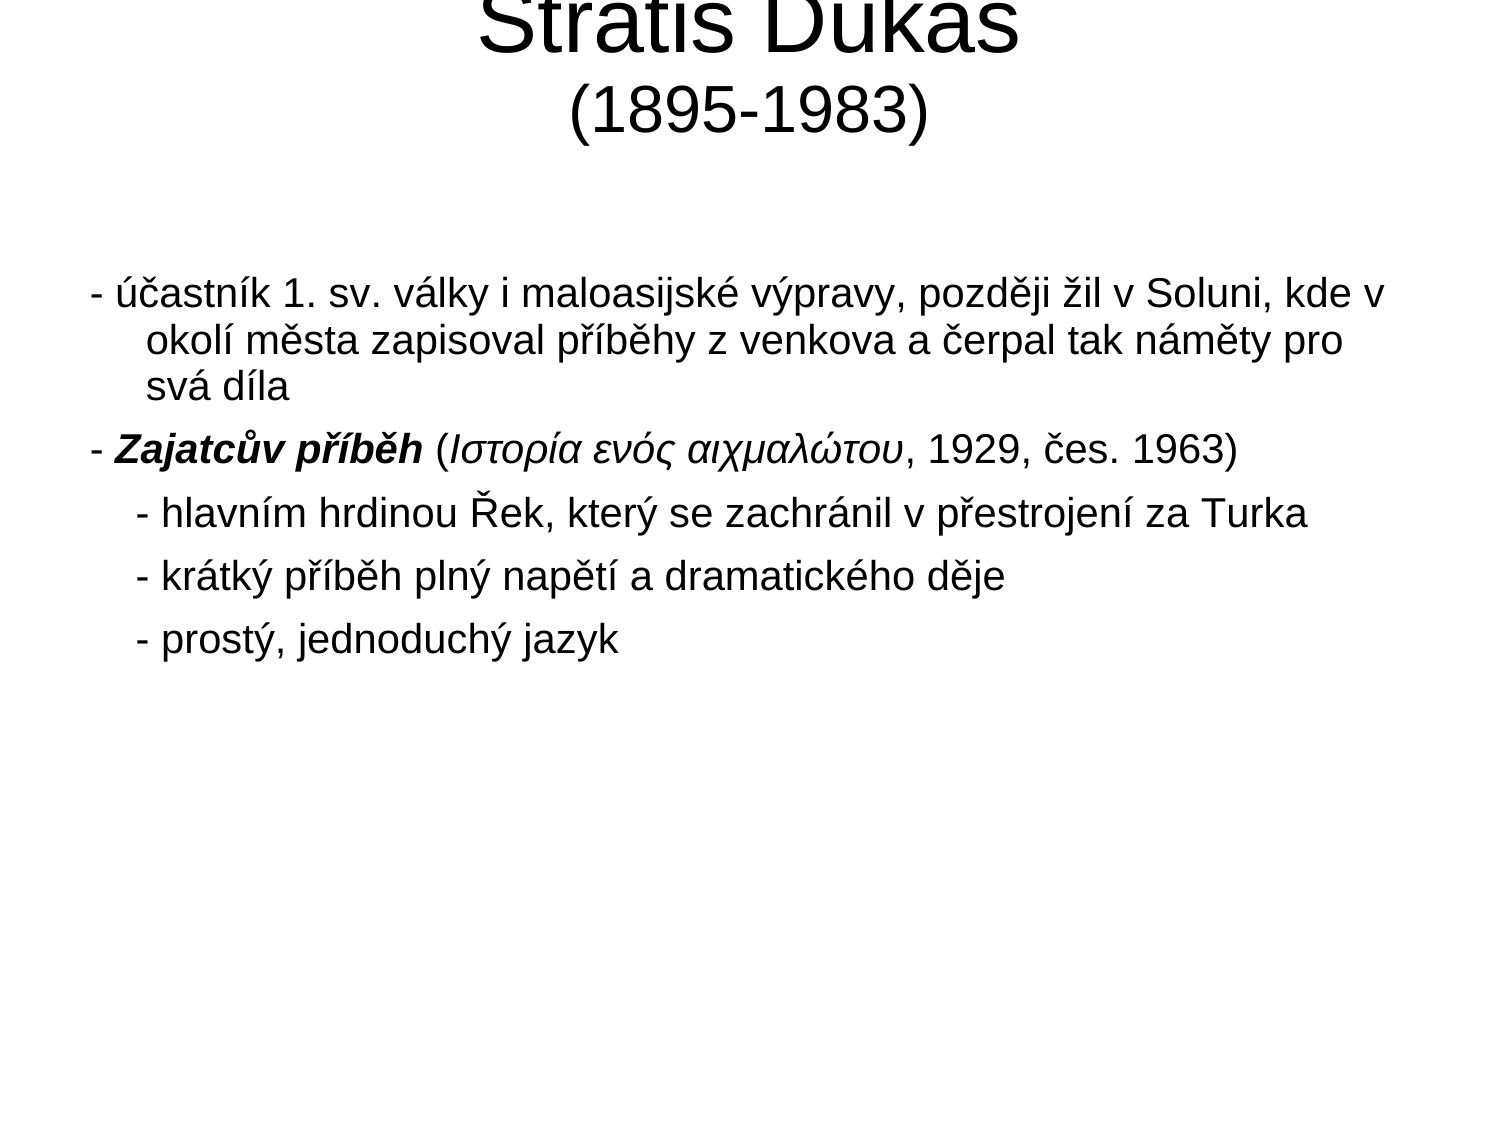

# Stratis Dukas (1895-1983)
- účastník 1. sv. války i maloasijské výpravy, později žil v Soluni, kde v okolí města zapisoval příběhy z venkova a čerpal tak náměty pro svá díla
- Zajatcův příběh (Ιστορία ενός αιχμαλώτου, 1929, čes. 1963)
 - hlavním hrdinou Řek, který se zachránil v přestrojení za Turka
 - krátký příběh plný napětí a dramatického děje
 - prostý, jednoduchý jazyk